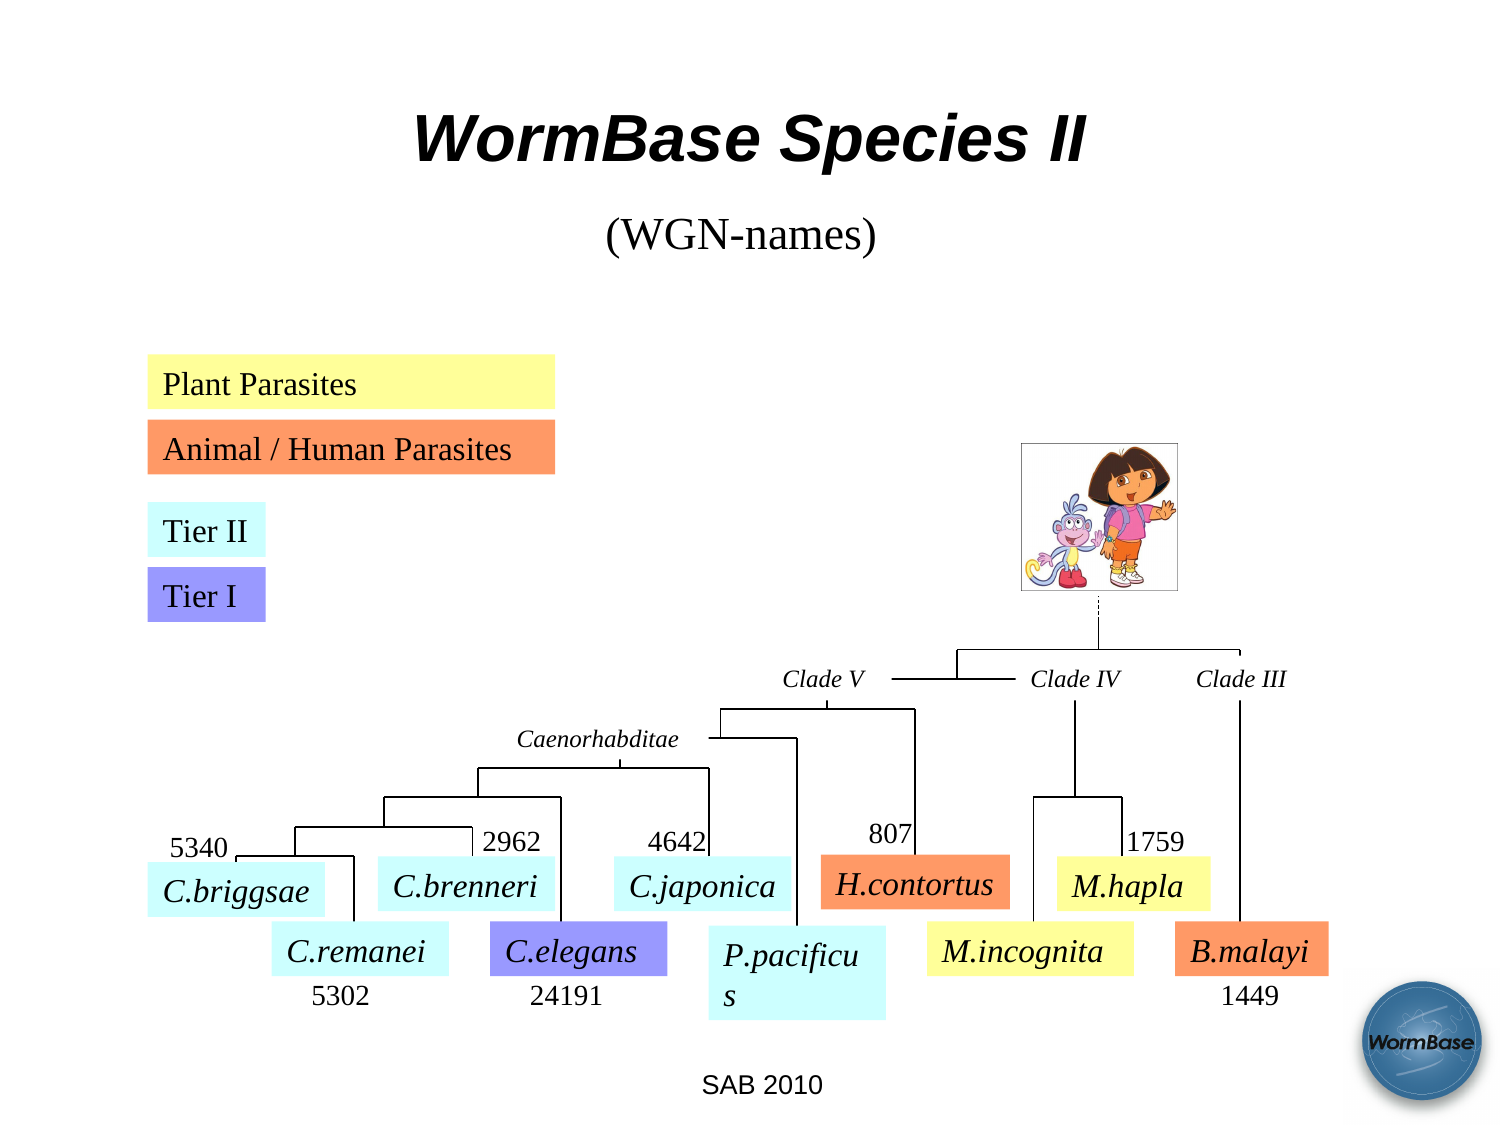

# WormBase Species II
(WGN-names)
Plant Parasites
Animal / Human Parasites
Tier II
Tier I
Clade V
Clade IV
Clade III
Caenorhabditae
807
1759
2962
4642
5340
H.contortus
C.brenneri
C.japonica
M.hapla
C.briggsae
M.incognita
C.remanei
C.elegans
M.incognita
B.malayi
P.pacificus
2696
1449
24191
5302